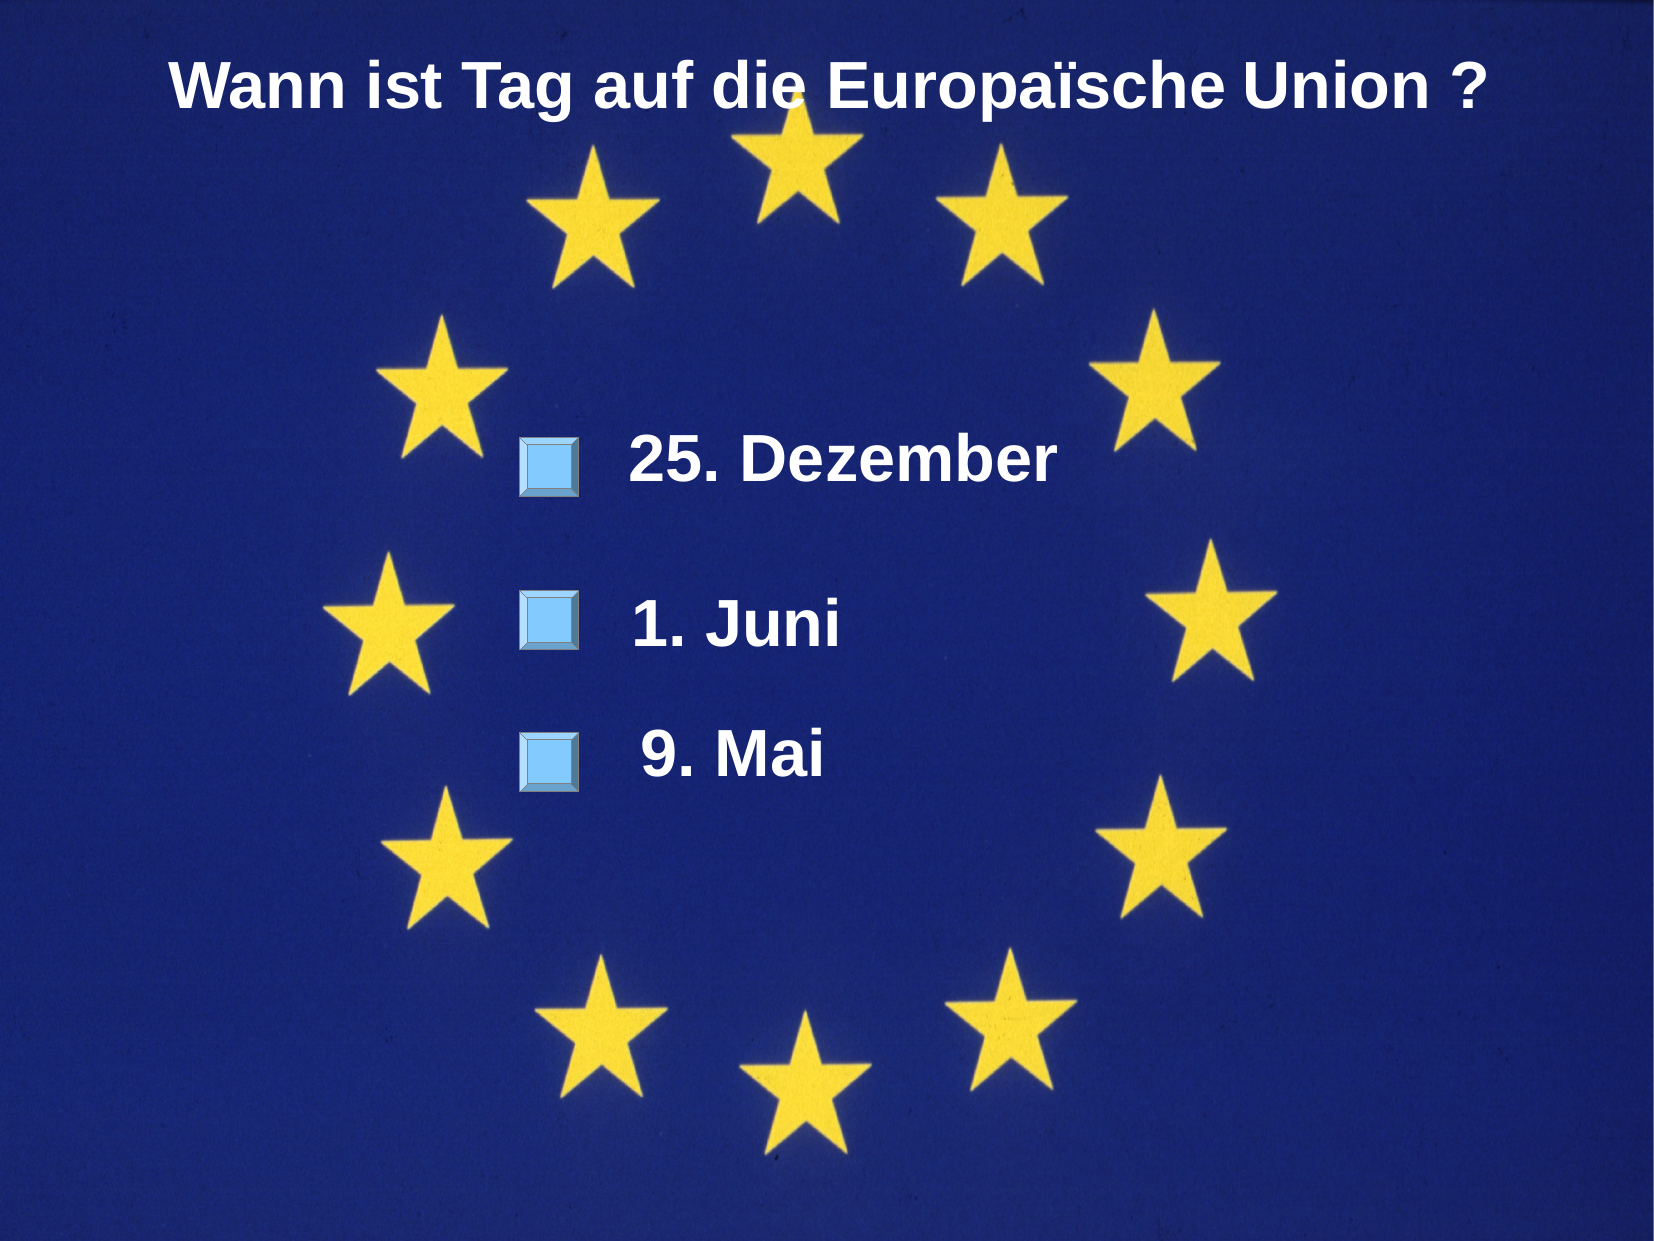

Wann ist Tag auf die Europaïsche Union ?
25. Dezember
1. Juni
9. Mai